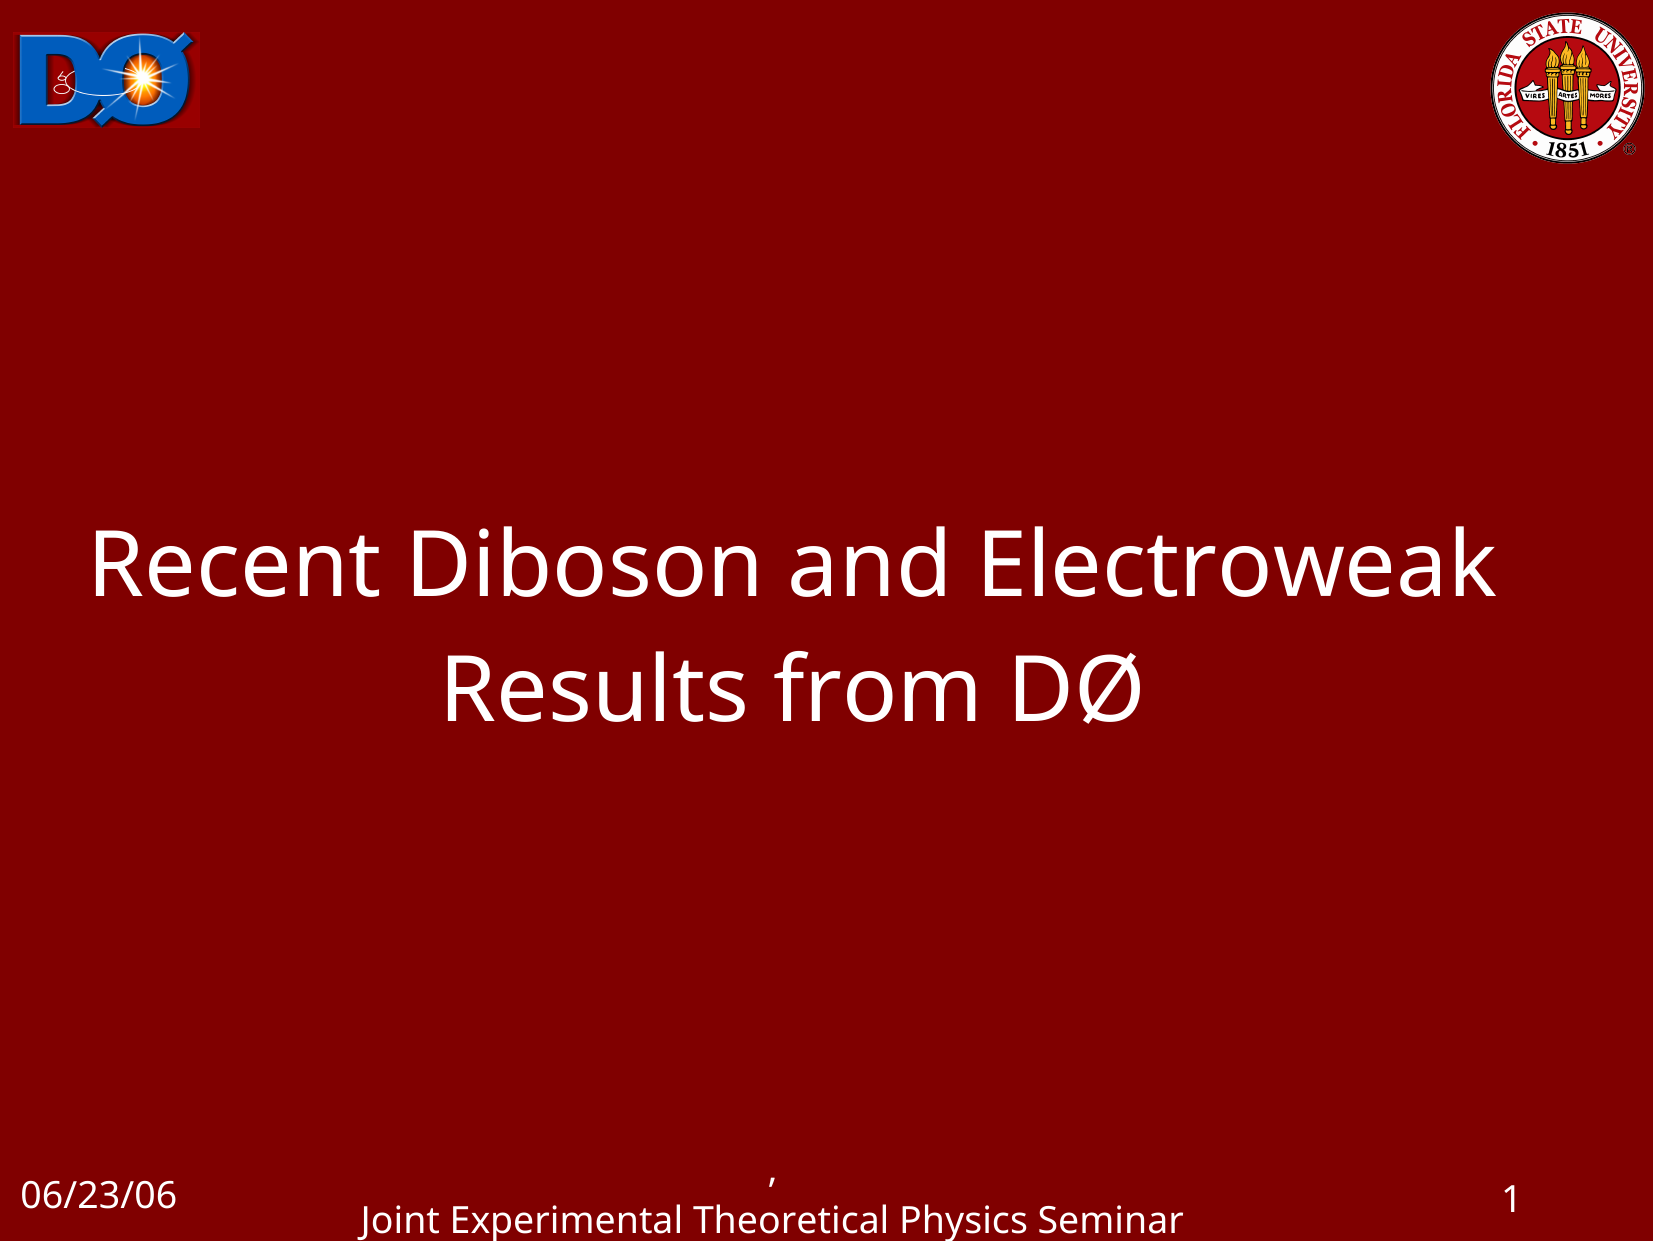

# Recent Diboson and Electroweak Results from DØ